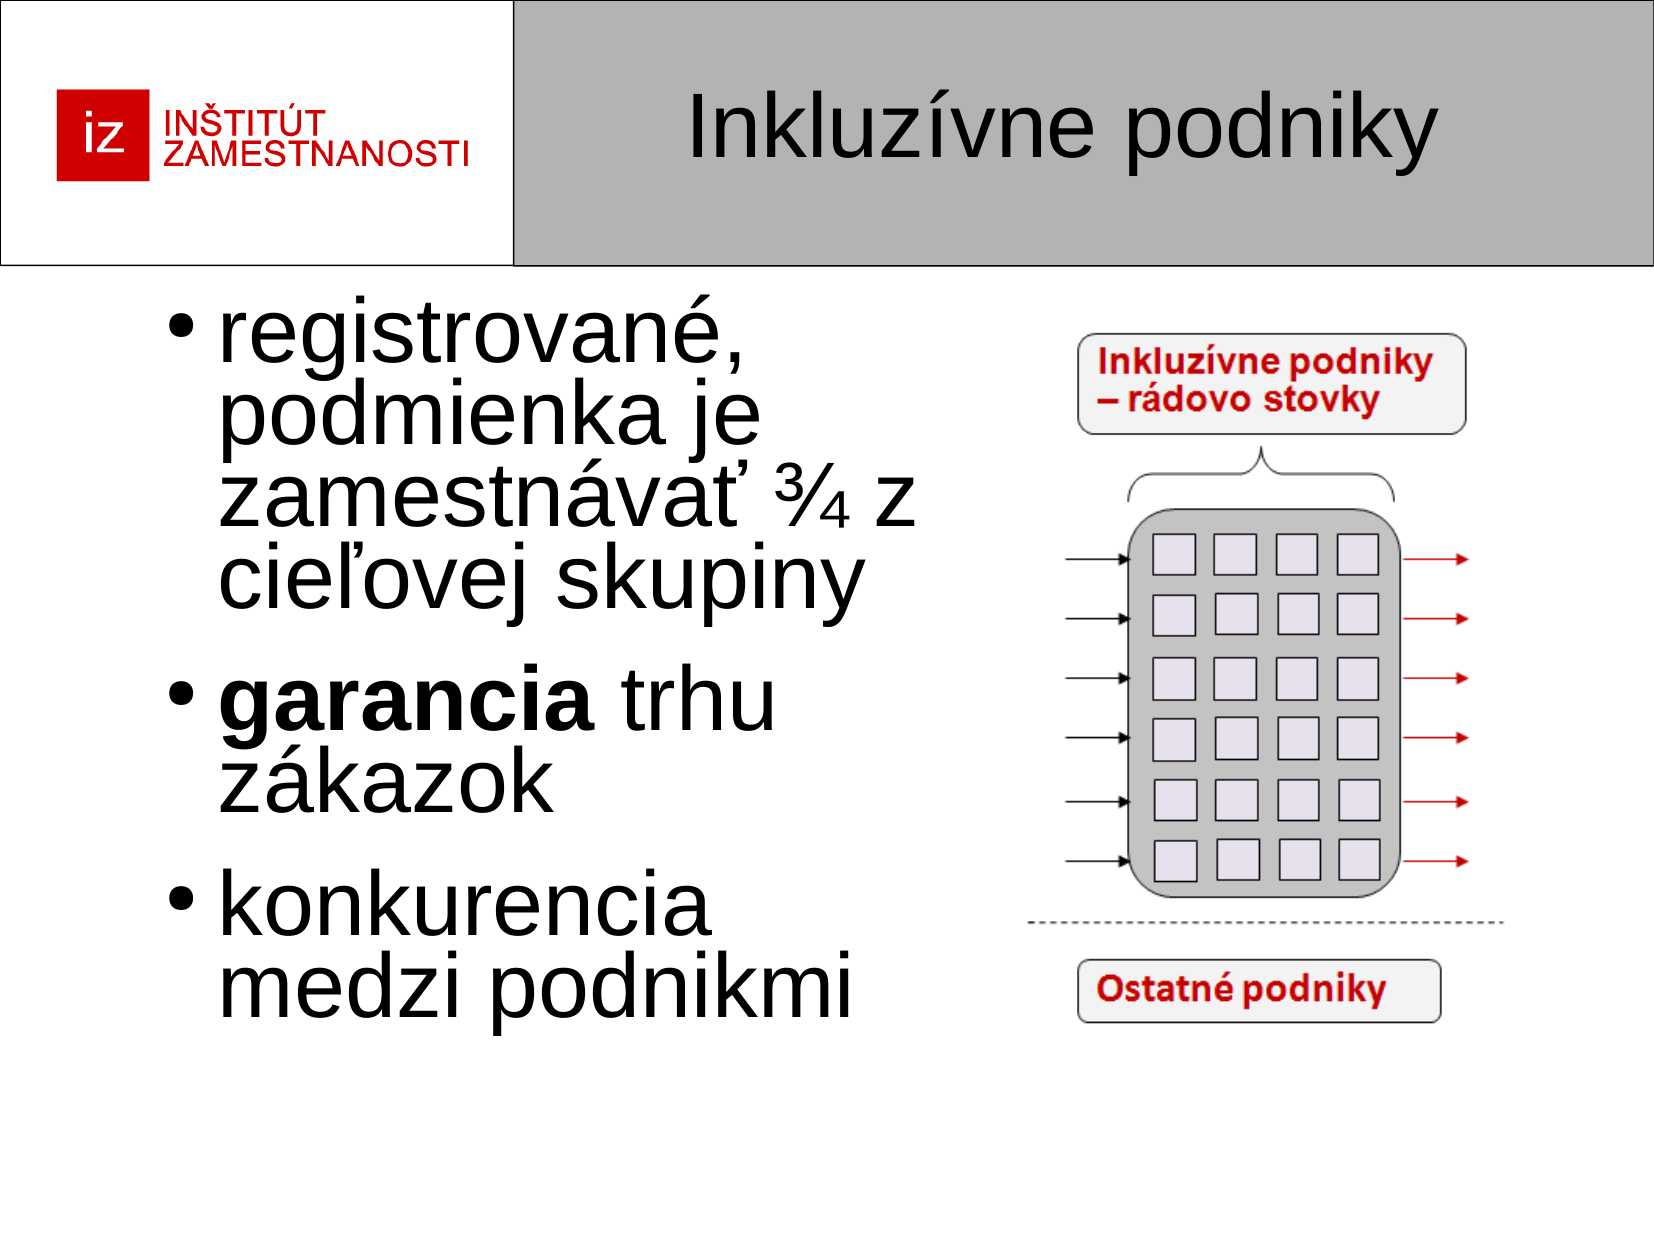

# Inkluzívne podniky
registrované, podmienka je zamestnávať ¾ z cieľovej skupiny
garancia trhu zákazok
konkurencia medzi podnikmi